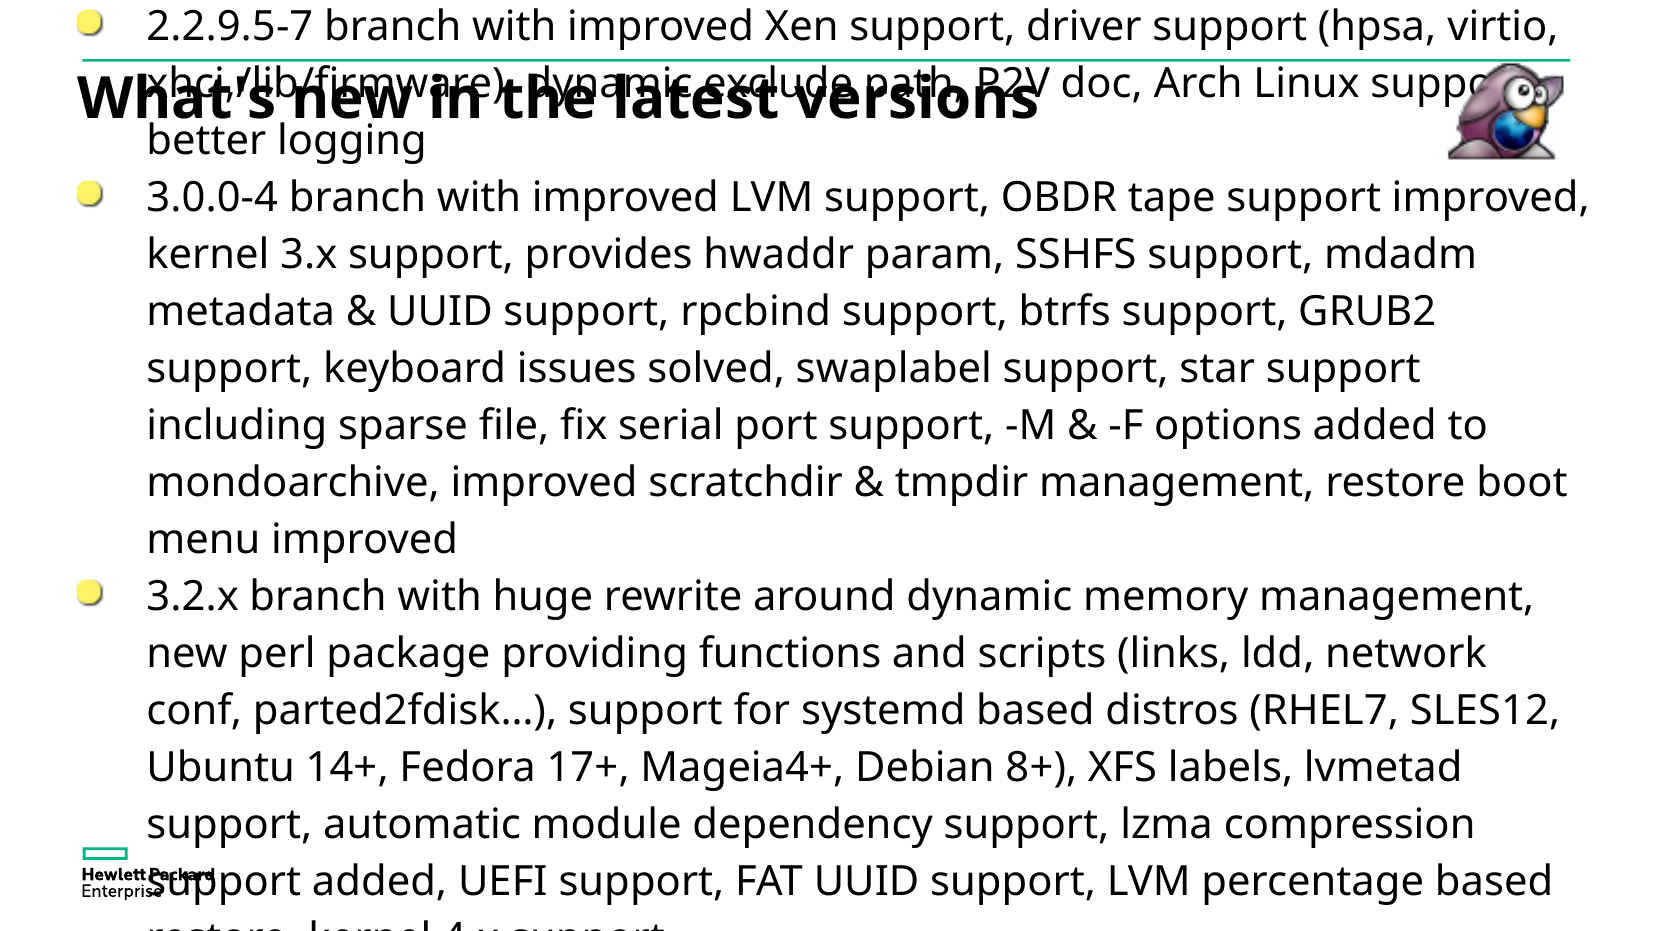

2.2.9.5-7 branch with improved Xen support, driver support (hpsa, virtio, xhci,/lib/firmware), dynamic exclude path, P2V doc, Arch Linux support, better logging
3.0.0-4 branch with improved LVM support, OBDR tape support improved, kernel 3.x support, provides hwaddr param, SSHFS support, mdadm metadata & UUID support, rpcbind support, btrfs support, GRUB2 support, keyboard issues solved, swaplabel support, star support including sparse file, fix serial port support, -M & -F options added to mondoarchive, improved scratchdir & tmpdir management, restore boot menu improved
3.2.x branch with huge rewrite around dynamic memory management, new perl package providing functions and scripts (links, ldd, network conf, parted2fdisk…), support for systemd based distros (RHEL7, SLES12, Ubuntu 14+, Fedora 17+, Mageia4+, Debian 8+), XFS labels, lvmetad support, automatic module dependency support, lzma compression support added, UEFI support, FAT UUID support, LVM percentage based restore, kernel 4.x support
What's new in the latest versions